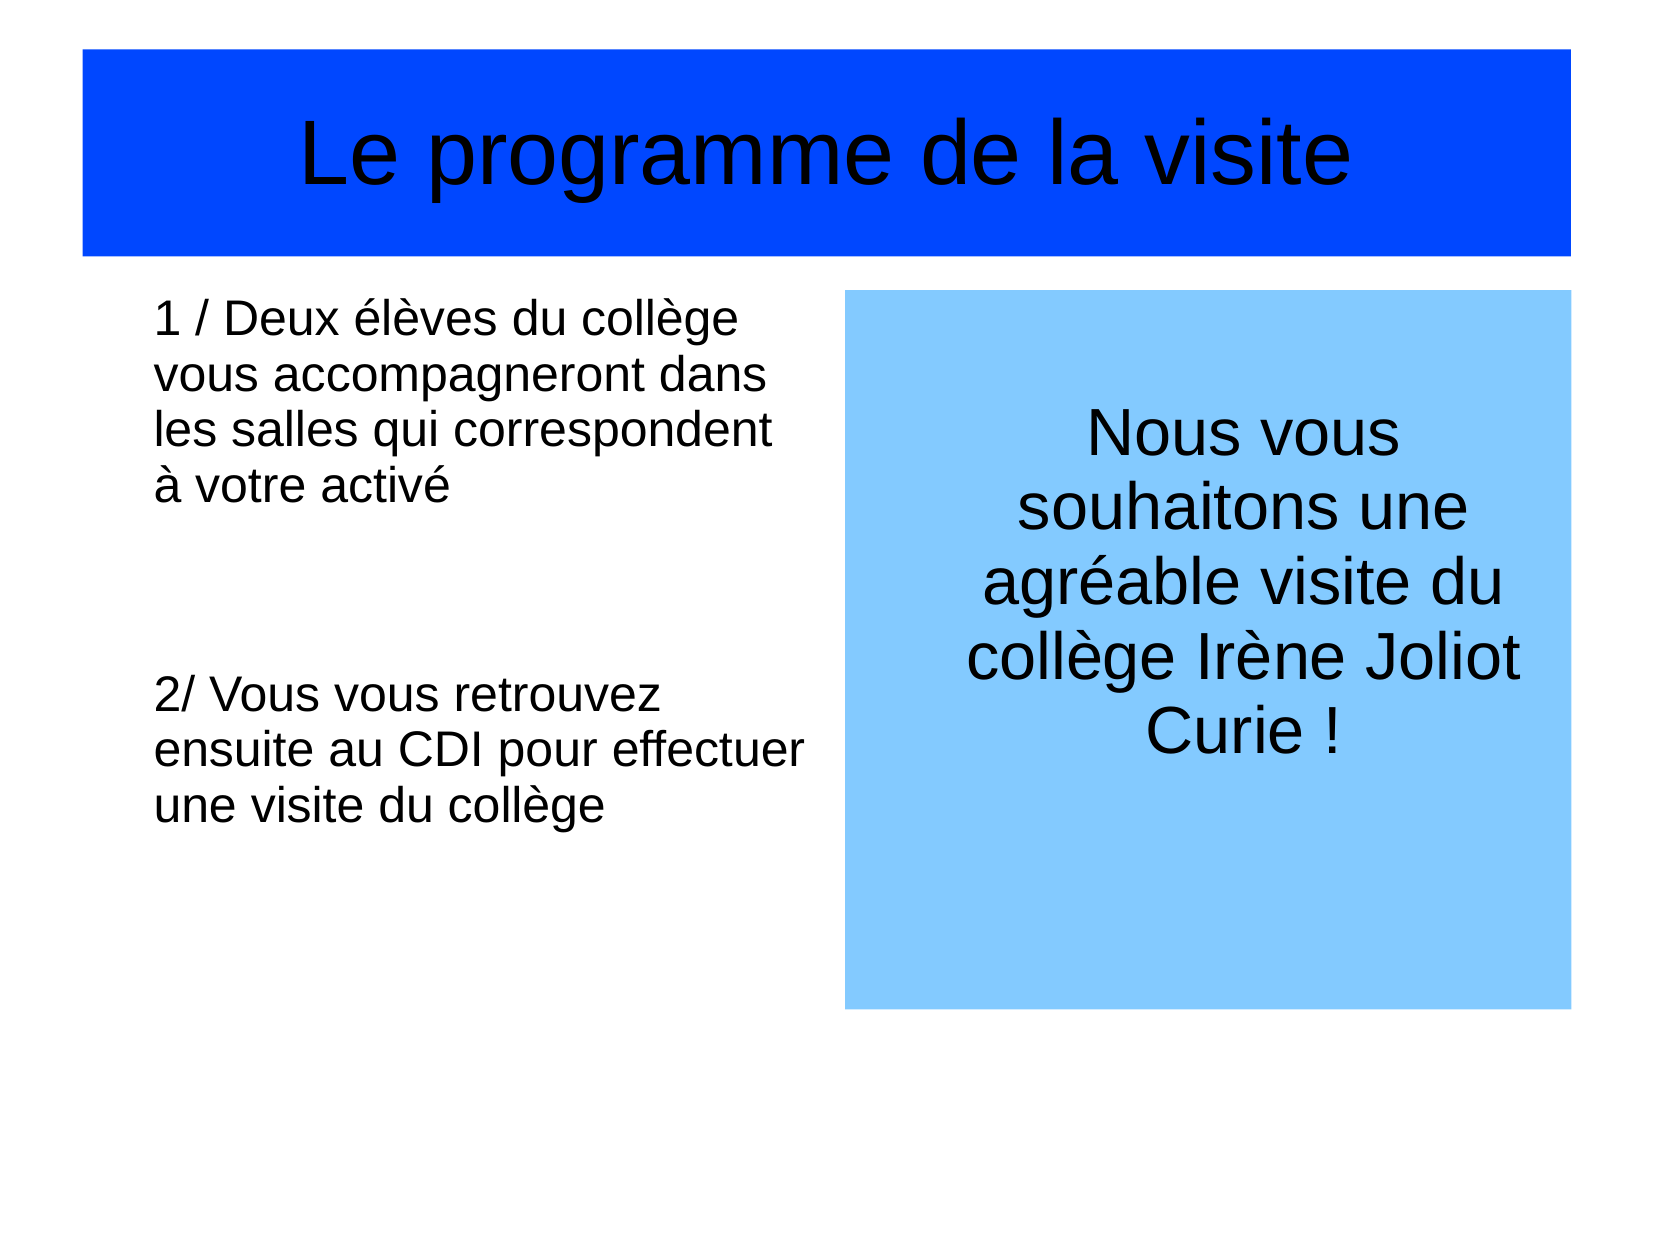

# Le programme de la visite
1 / Deux élèves du collège vous accompagneront dans les salles qui correspondent à votre activé
Nous vous souhaitons une agréable visite du collège Irène Joliot Curie !
2/ Vous vous retrouvez ensuite au CDI pour effectuer une visite du collège